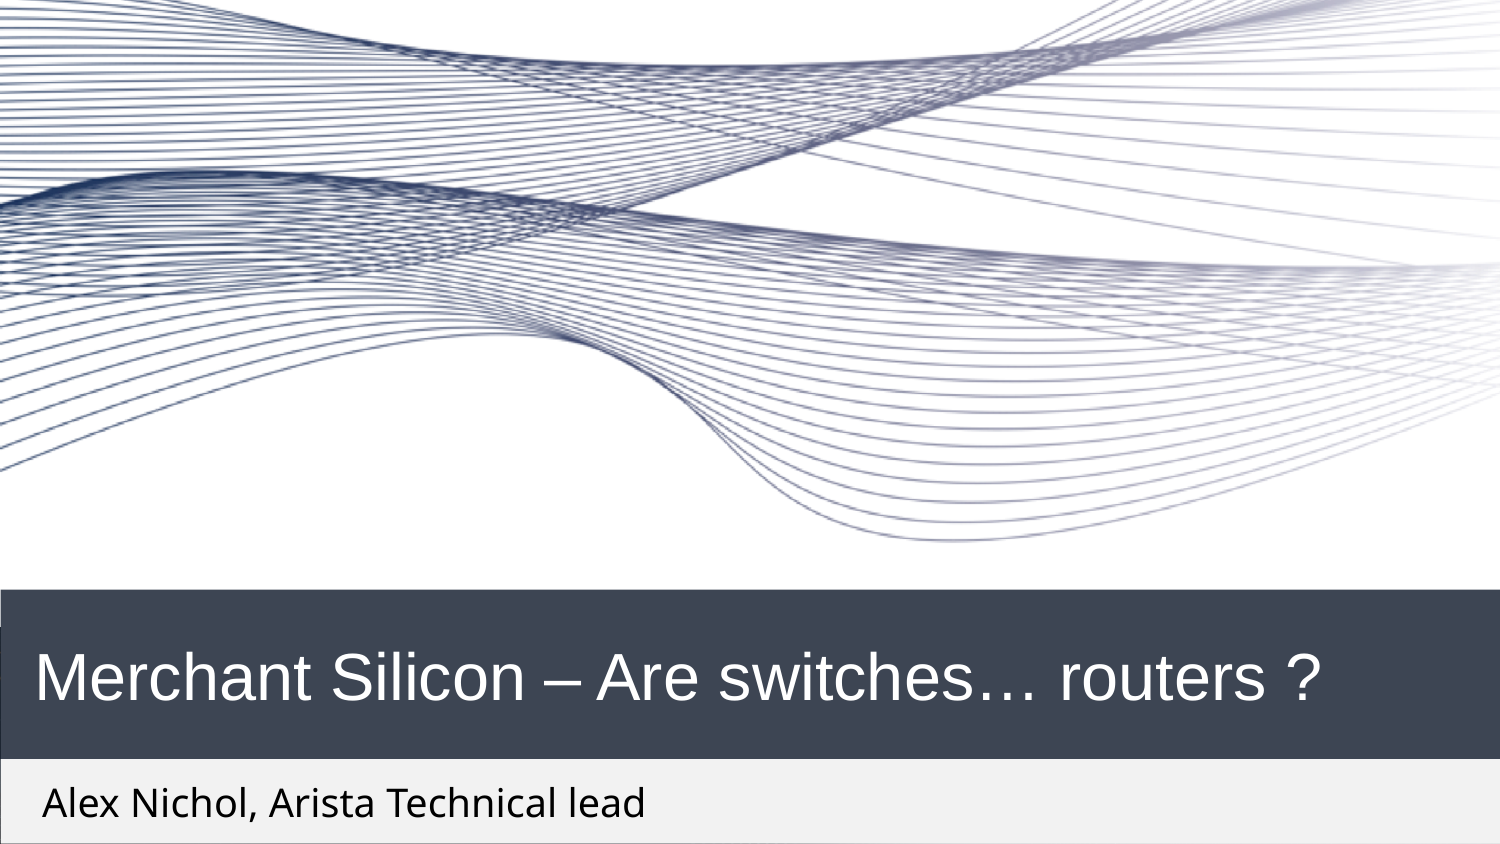

# Merchant Silicon – Are switches… routers ?
Alex Nichol, Arista Technical lead